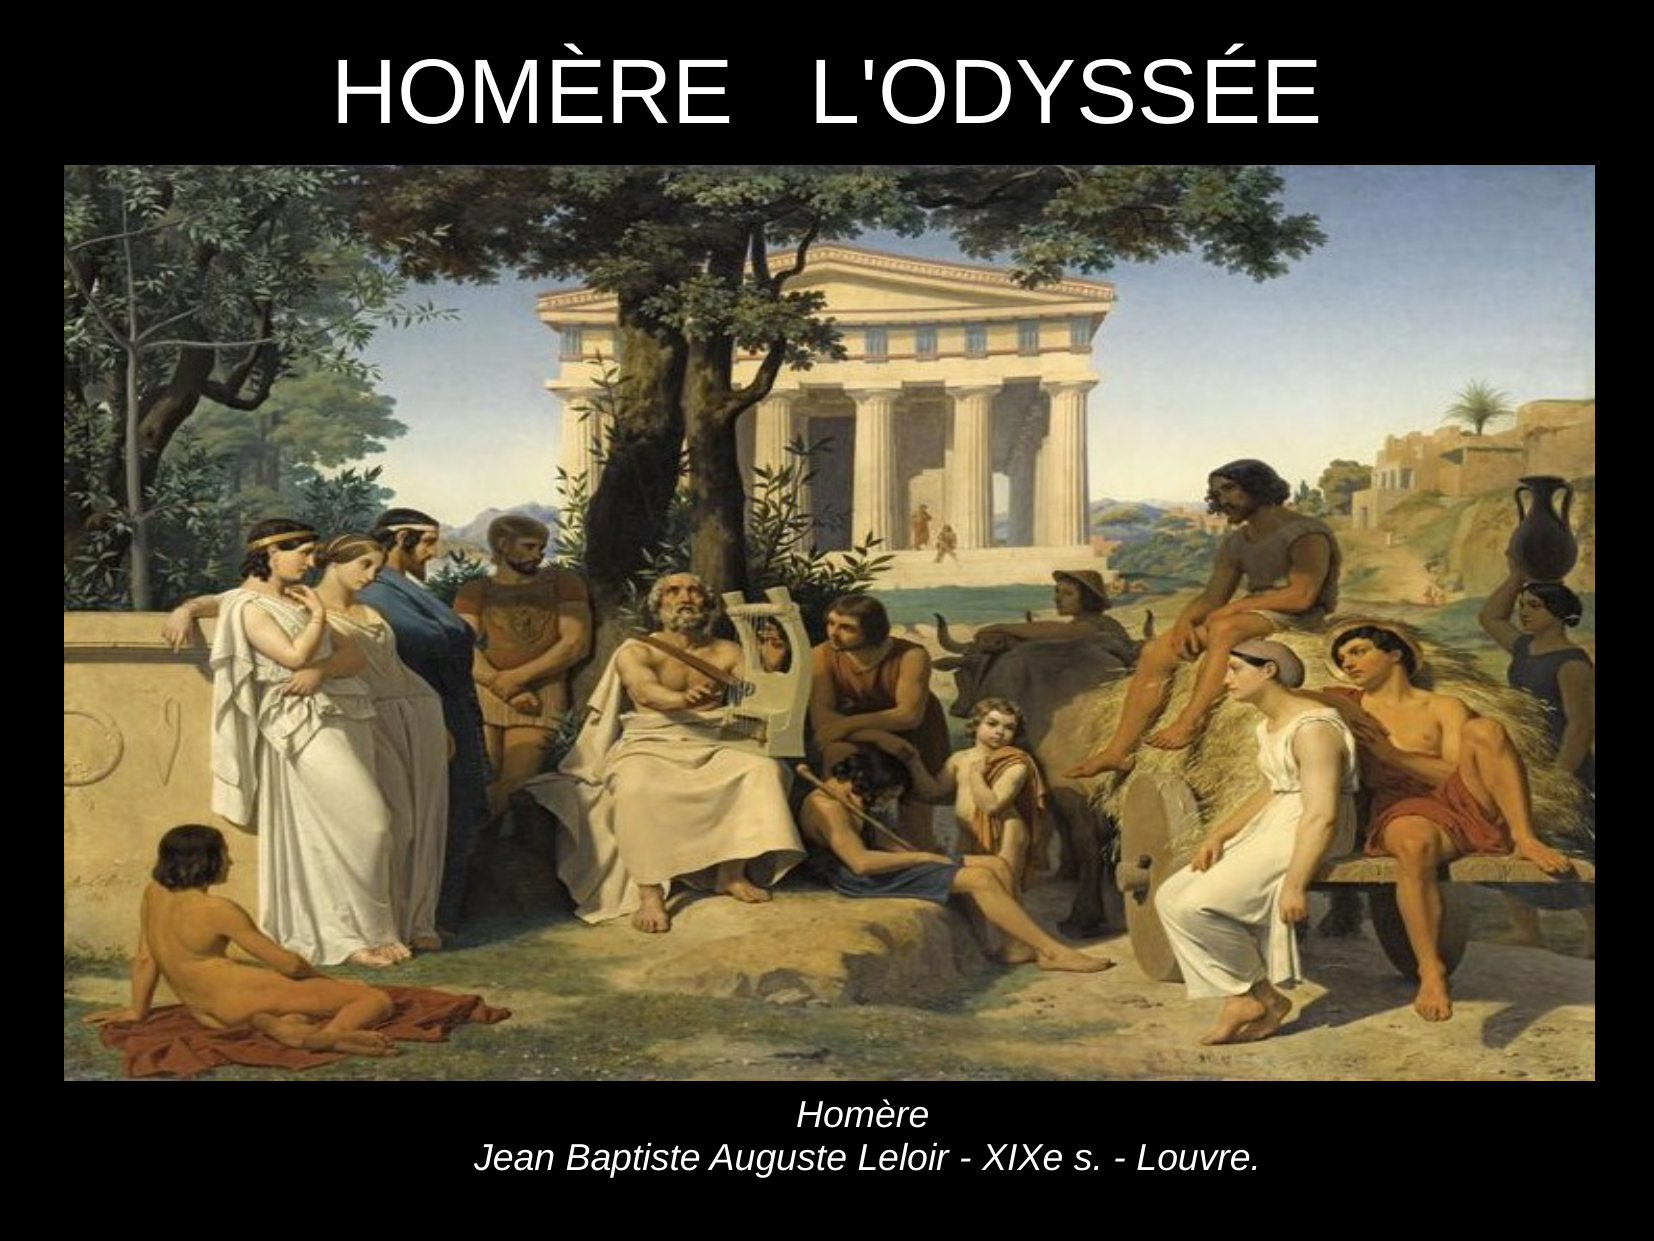

# HOMÈRE L'ODYSSÉE
Homère
Jean Baptiste Auguste Leloir - XIXe s. - Louvre.
Homère
Jean Baptiste Auguste Leloir - XIXe s. - Louvre.
Homère
Jean Baptiste Auguste Leloir - XIXe s. - Louvre.